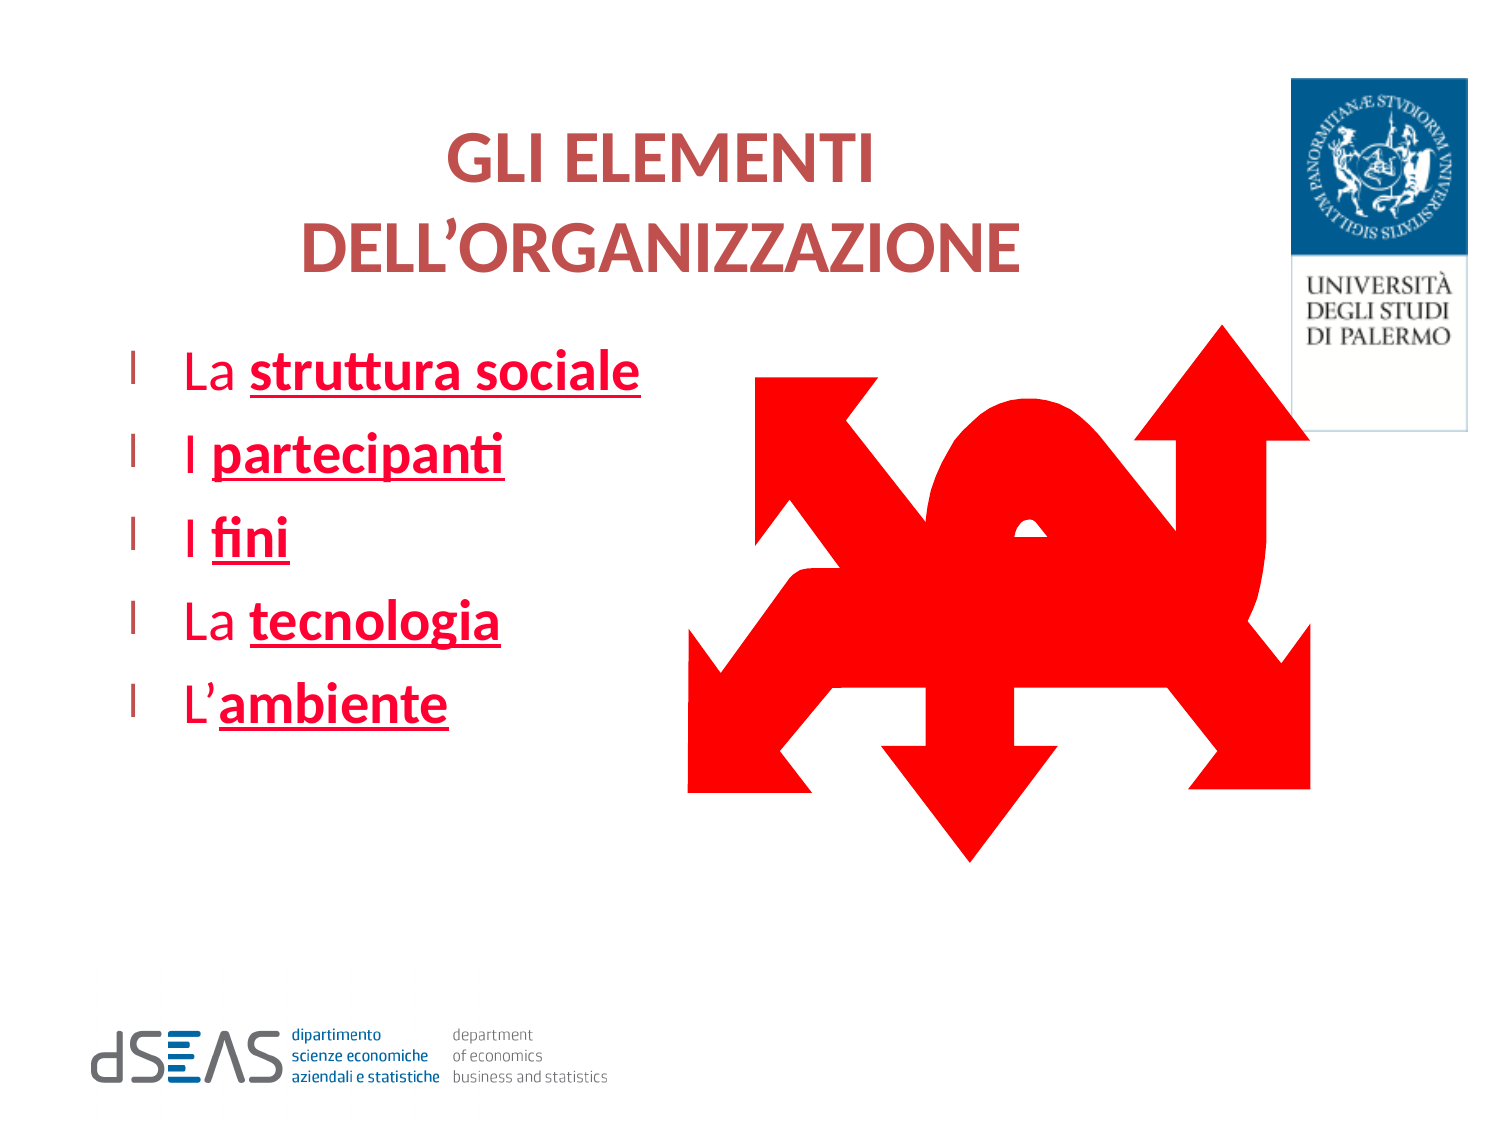

# GLI ELEMENTI DELL’ORGANIZZAZIONE
La struttura sociale
I partecipanti
I fini
La tecnologia
L’ambiente